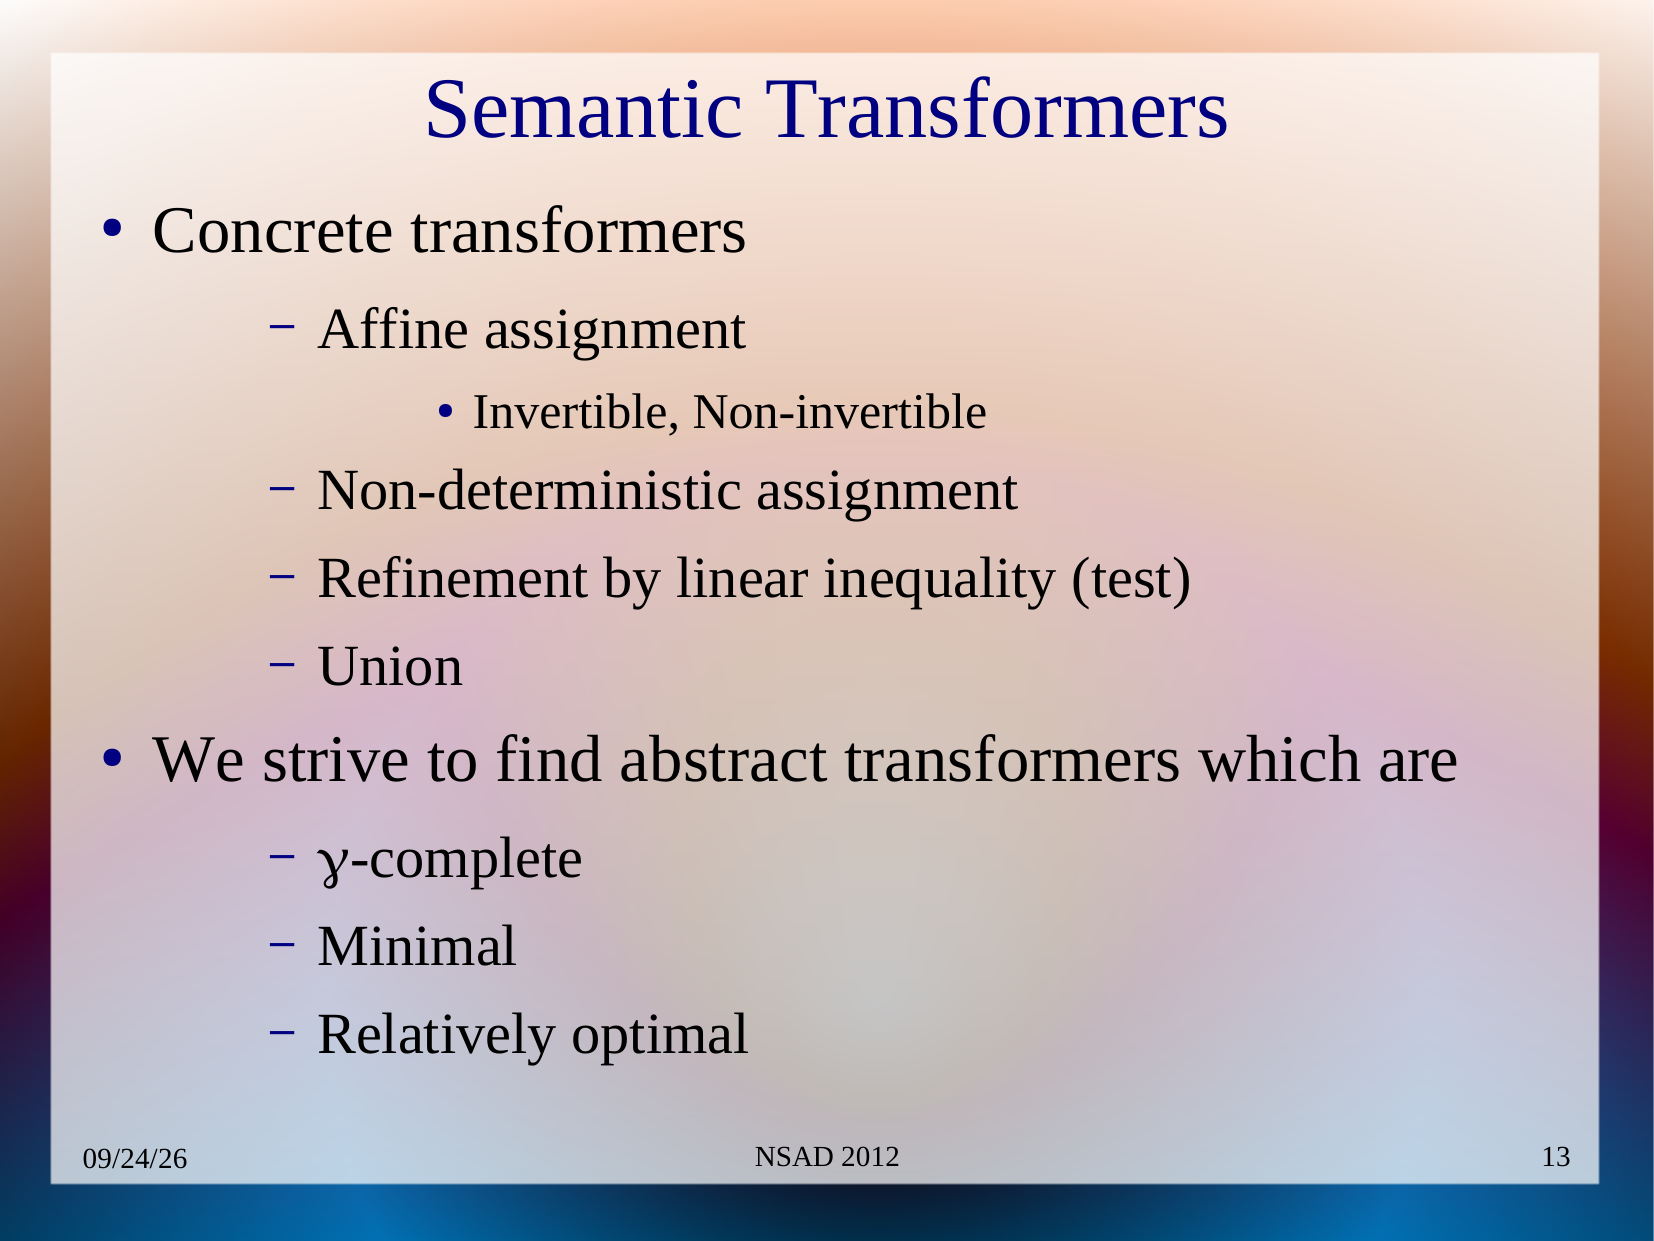

# Semantic Transformers
Concrete transformers
Affine assignment
Invertible, Non-invertible
Non-deterministic assignment
Refinement by linear inequality (test)
Union
We strive to find abstract transformers which are
g-complete
Minimal
Relatively optimal
NSAD 2012
13